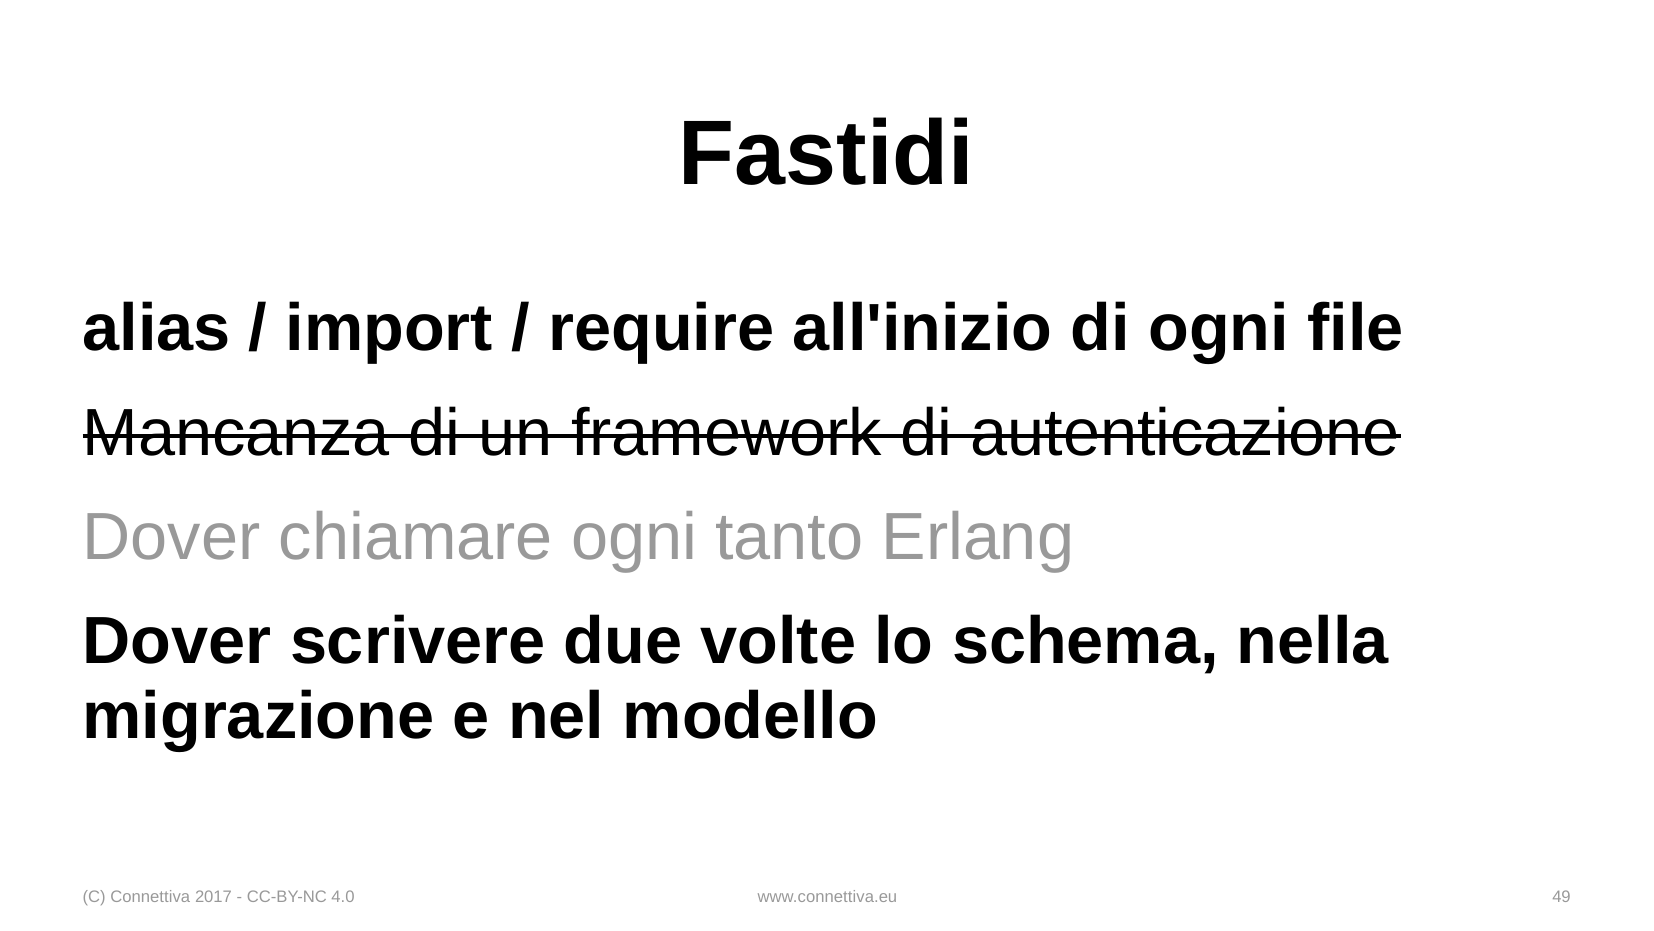

# Fastidi
alias / import / require all'inizio di ogni file
Mancanza di un framework di autenticazione
Dover chiamare ogni tanto Erlang
Dover scrivere due volte lo schema, nella migrazione e nel modello
(C) Connettiva 2017 - CC-BY-NC 4.0
www.connettiva.eu
49